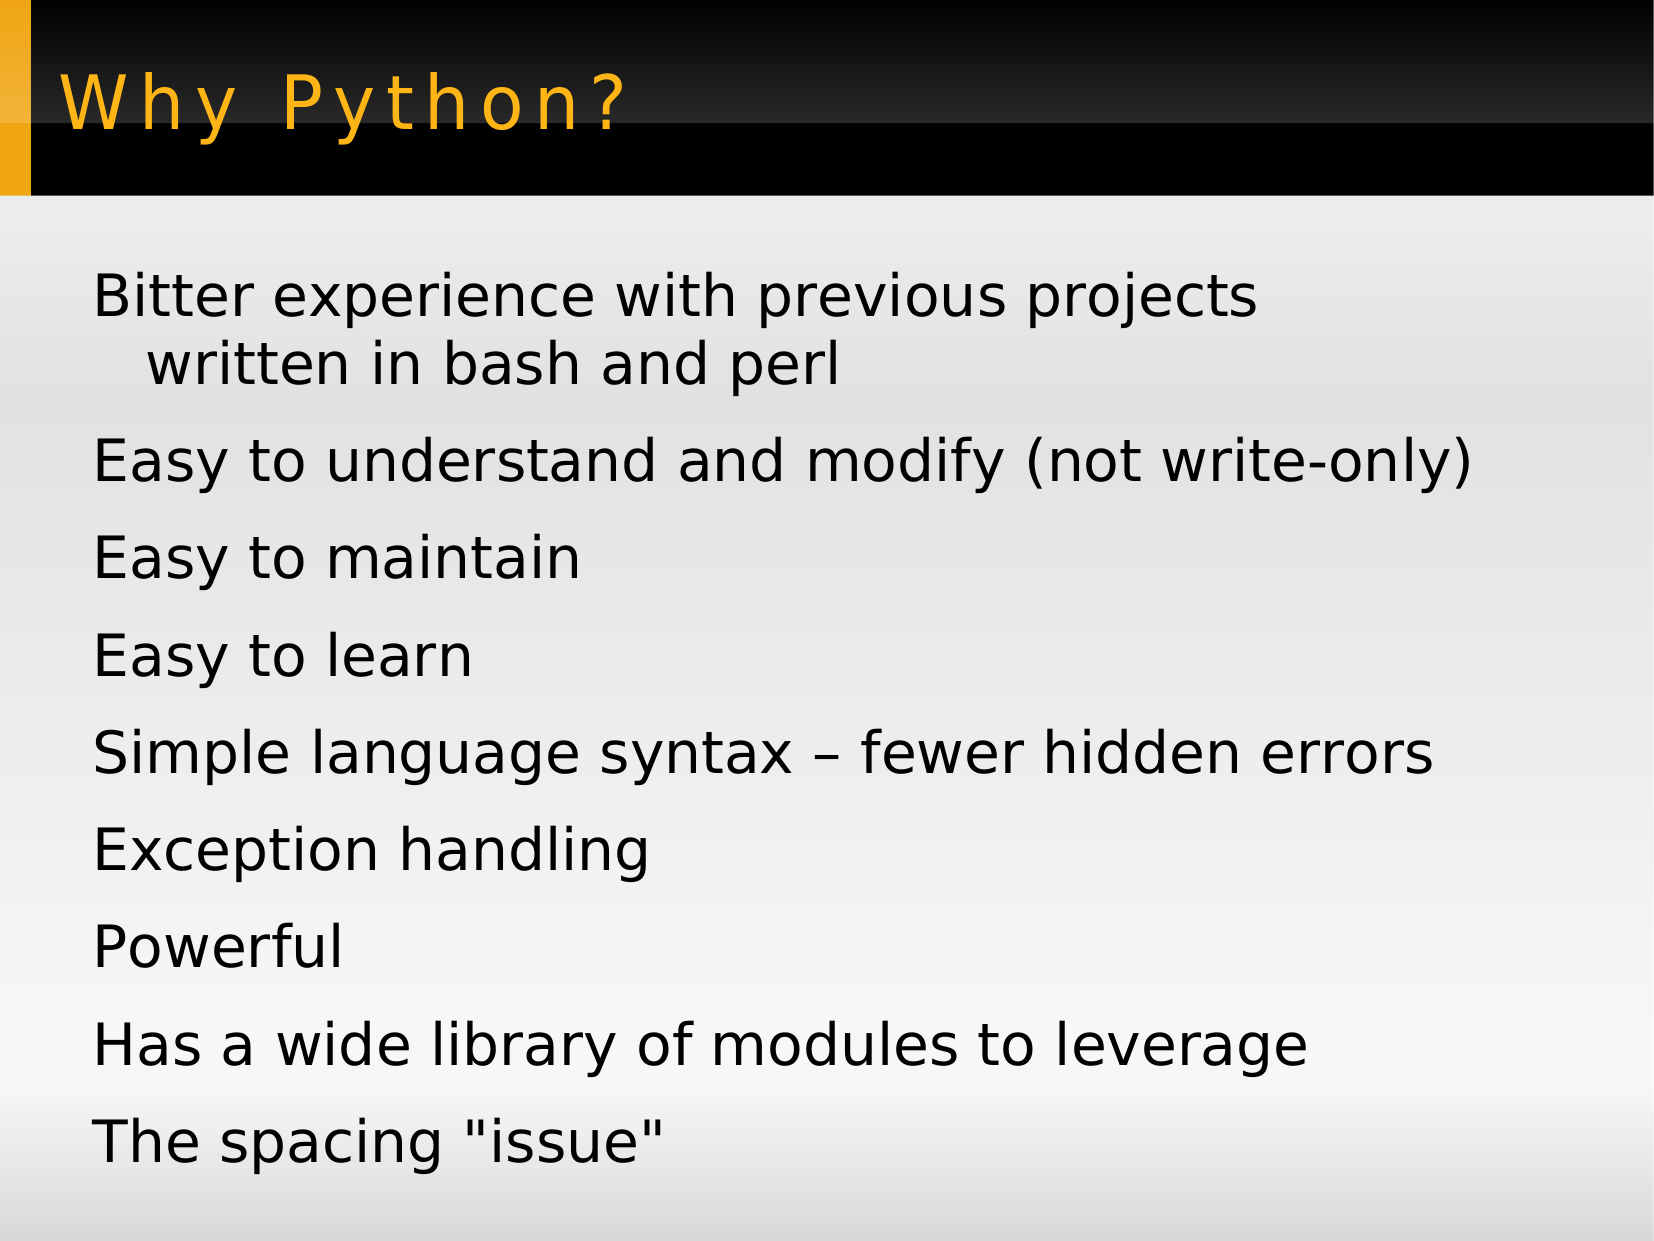

# Why Python?
Bitter experience with previous projects
written in bash and perl
Easy to understand and modify (not write-only)
Easy to maintain
Easy to learn
Simple language syntax – fewer hidden errors
Exception handling
Powerful
Has a wide library of modules to leverage
The spacing "issue"